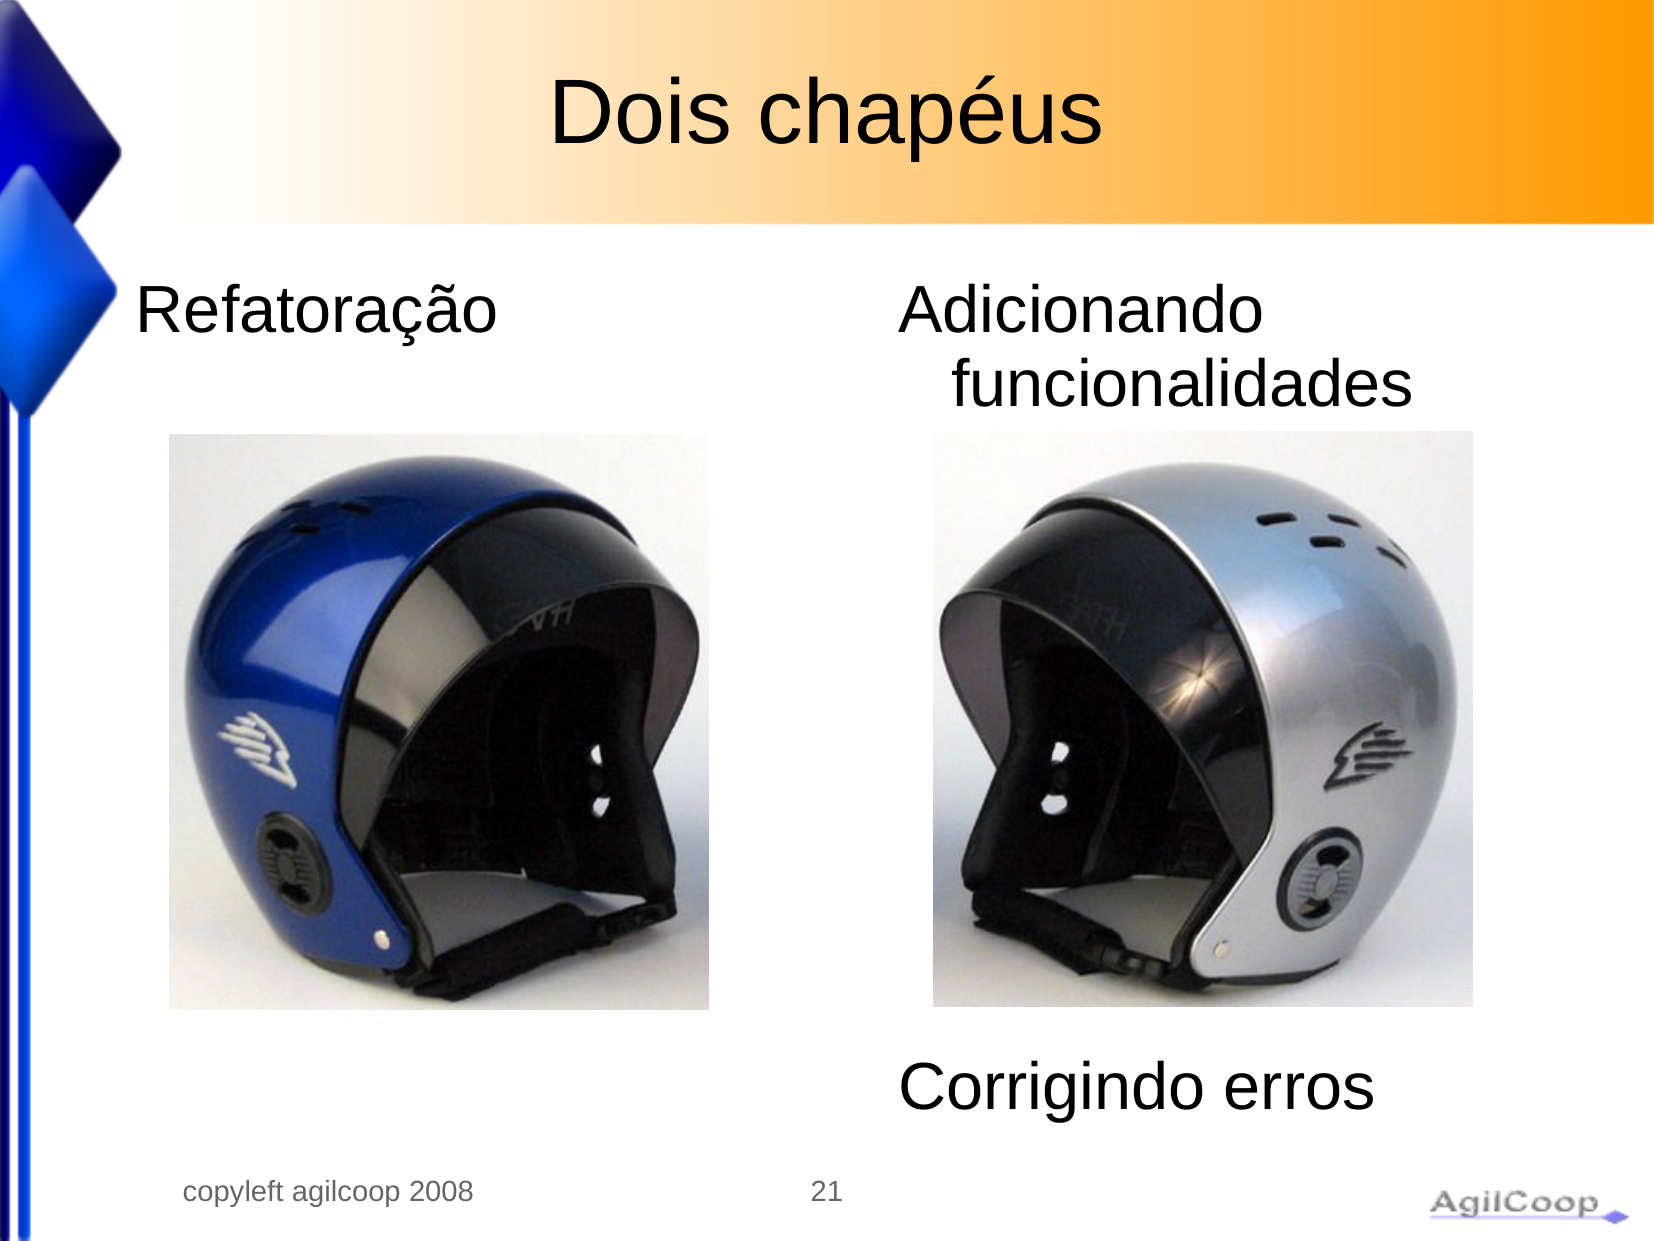

# Dois chapéus
Refatoração
Adicionando funcionalidades
Corrigindo erros
copyleft agilcoop 2008
21